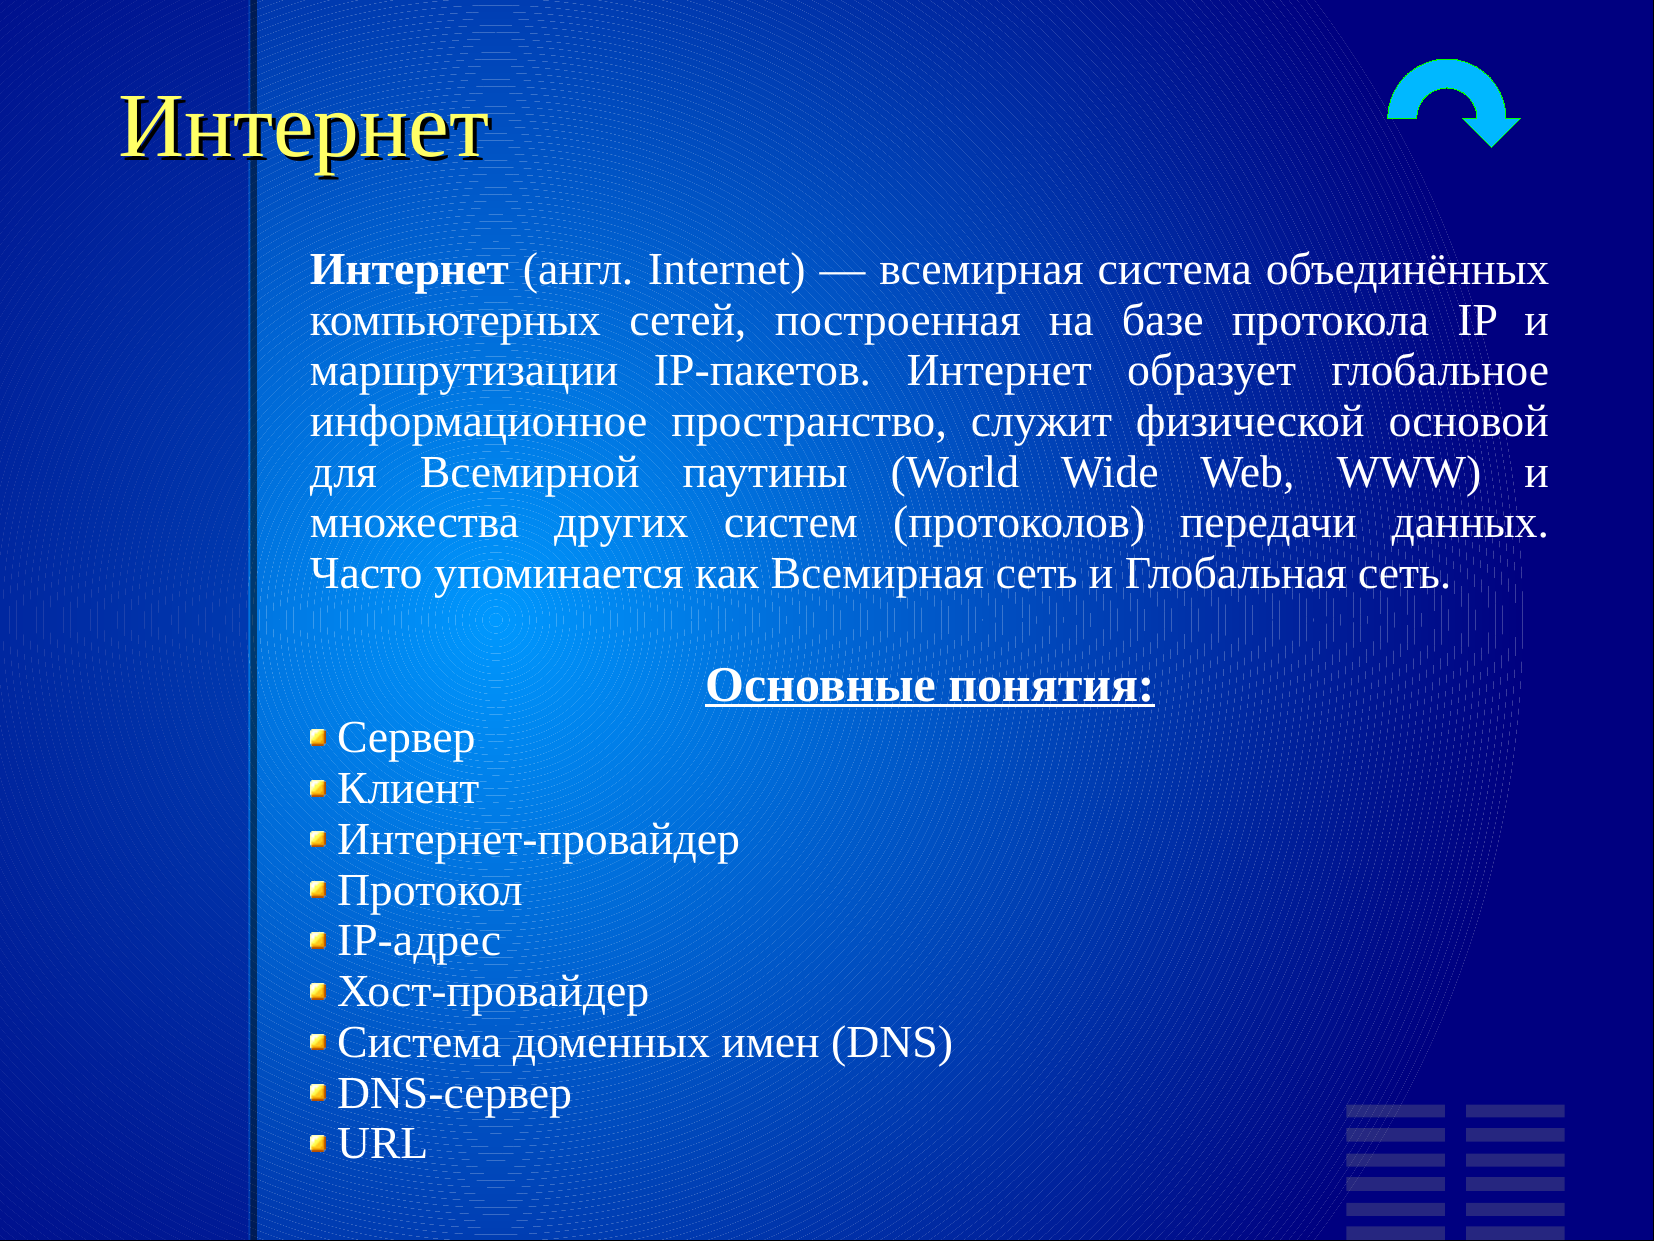

# Интернет
Интернет (англ. Internet) — всемирная система объединённых компьютерных сетей, построенная на базе протокола IP и маршрутизации IP-пакетов. Интернет образует глобальное информационное пространство, служит физической основой для Всемирной паутины (World Wide Web, WWW) и множества других систем (протоколов) передачи данных. Часто упоминается как Всемирная сеть и Глобальная сеть.
Основные понятия:
 Сервер
 Клиент
 Интернет-провайдер
 Протокол
 IP-адрес
 Хост-провайдер
 Система доменных имен (DNS)
 DNS-сервер
 URL